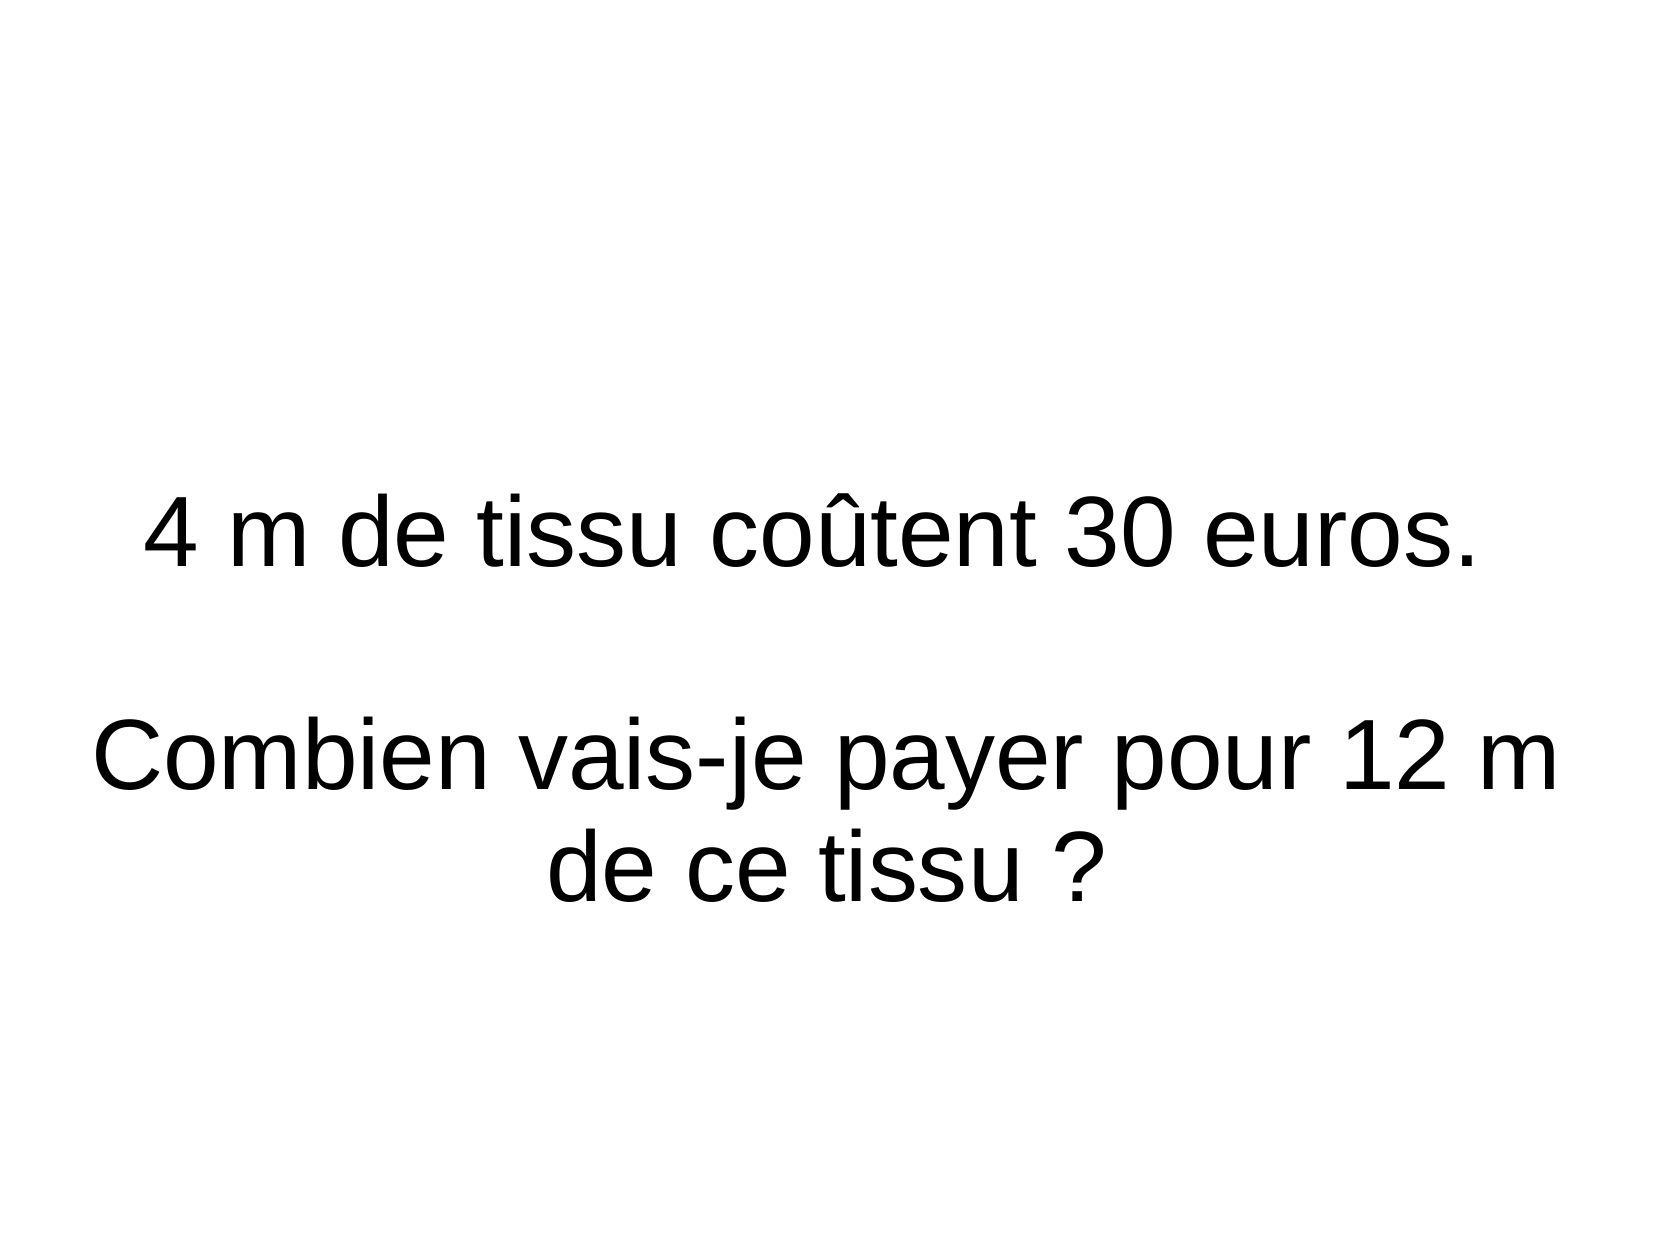

#
4 m de tissu coûtent 30 euros.
Combien vais-je payer pour 12 m de ce tissu ?